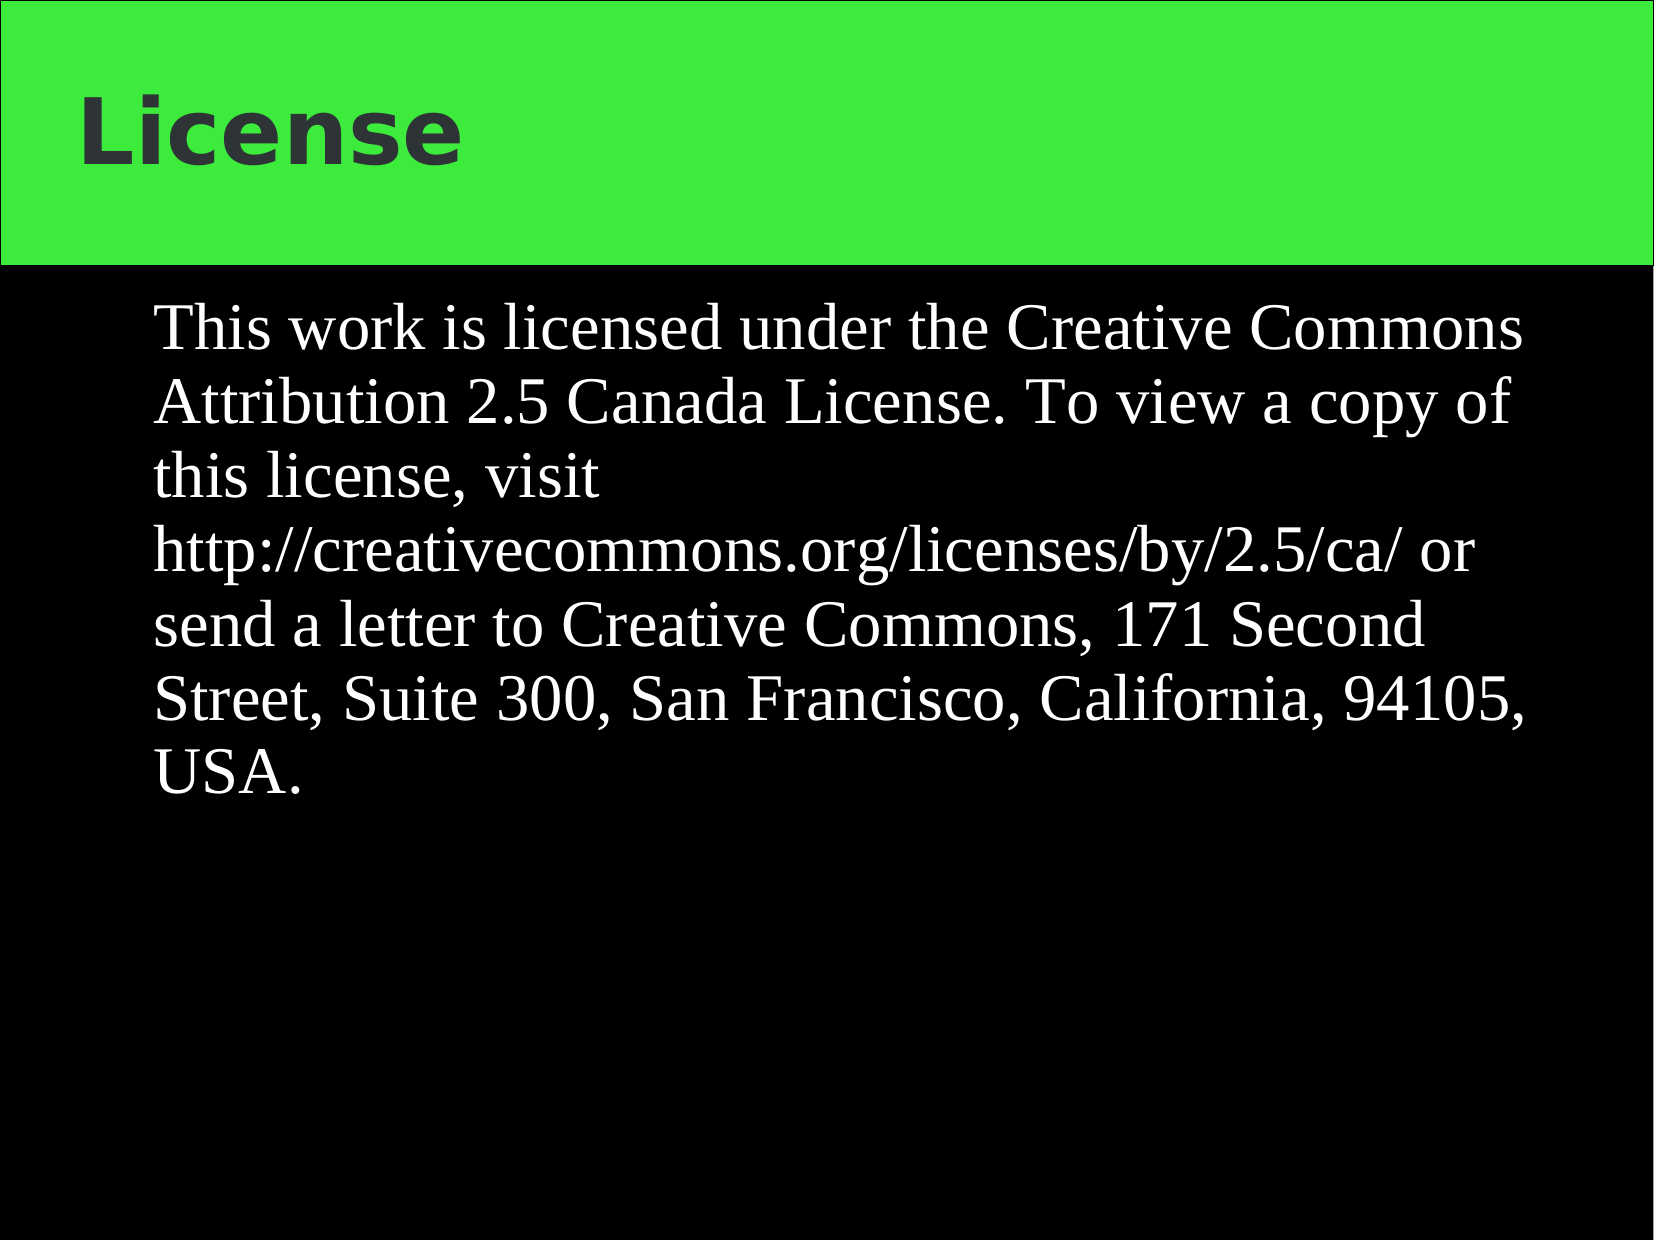

# License
This work is licensed under the Creative Commons Attribution 2.5 Canada License. To view a copy of this license, visit http://creativecommons.org/licenses/by/2.5/ca/ or send a letter to Creative Commons, 171 Second Street, Suite 300, San Francisco, California, 94105, USA.